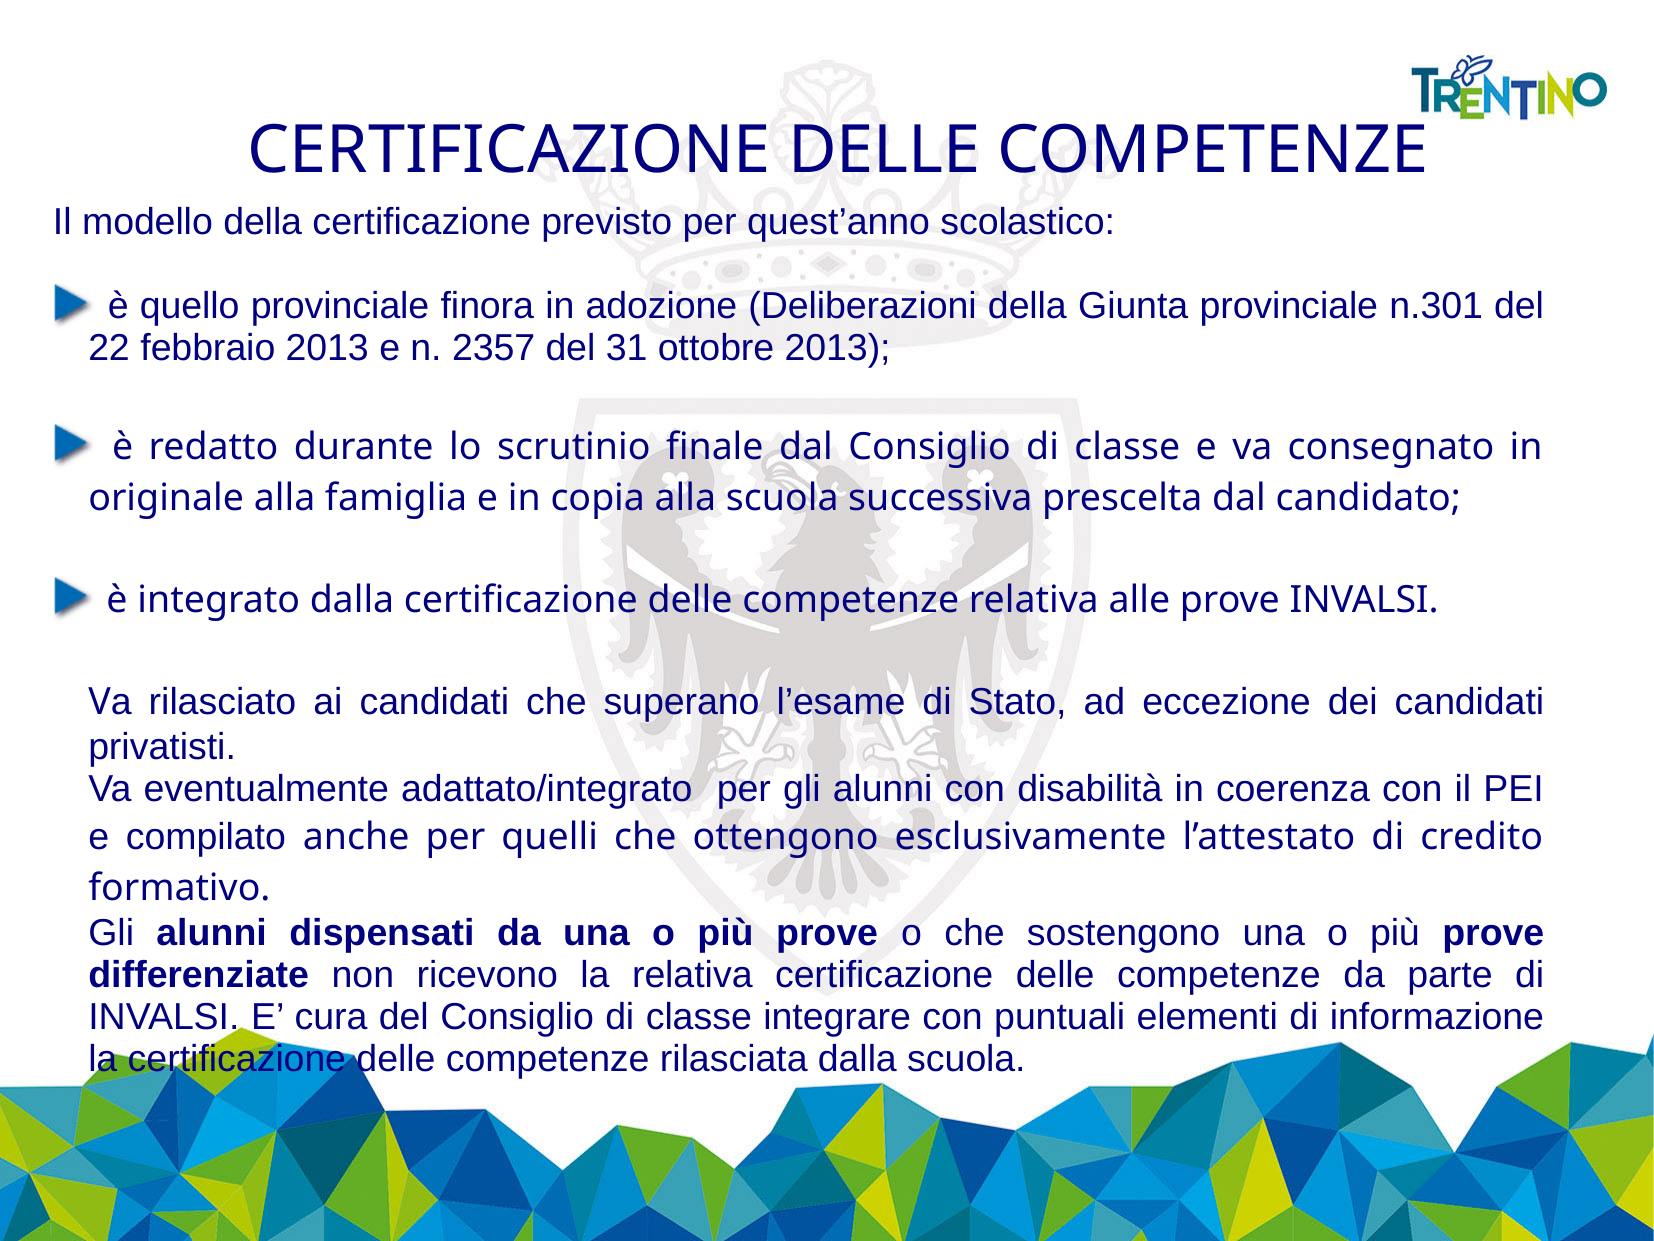

CERTIFICAZIONE DELLE COMPETENZE
Il modello della certificazione previsto per quest’anno scolastico:
 è quello provinciale finora in adozione (Deliberazioni della Giunta provinciale n.301 del 22 febbraio 2013 e n. 2357 del 31 ottobre 2013);
 è redatto durante lo scrutinio finale dal Consiglio di classe e va consegnato in originale alla famiglia e in copia alla scuola successiva prescelta dal candidato;
 è integrato dalla certificazione delle competenze relativa alle prove INVALSI.
Va rilasciato ai candidati che superano l’esame di Stato, ad eccezione dei candidati privatisti.
Va eventualmente adattato/integrato per gli alunni con disabilità in coerenza con il PEI e compilato anche per quelli che ottengono esclusivamente l’attestato di credito formativo.
Gli alunni dispensati da una o più prove o che sostengono una o più prove differenziate non ricevono la relativa certificazione delle competenze da parte di INVALSI. E’ cura del Consiglio di classe integrare con puntuali elementi di informazione la certificazione delle competenze rilasciata dalla scuola.